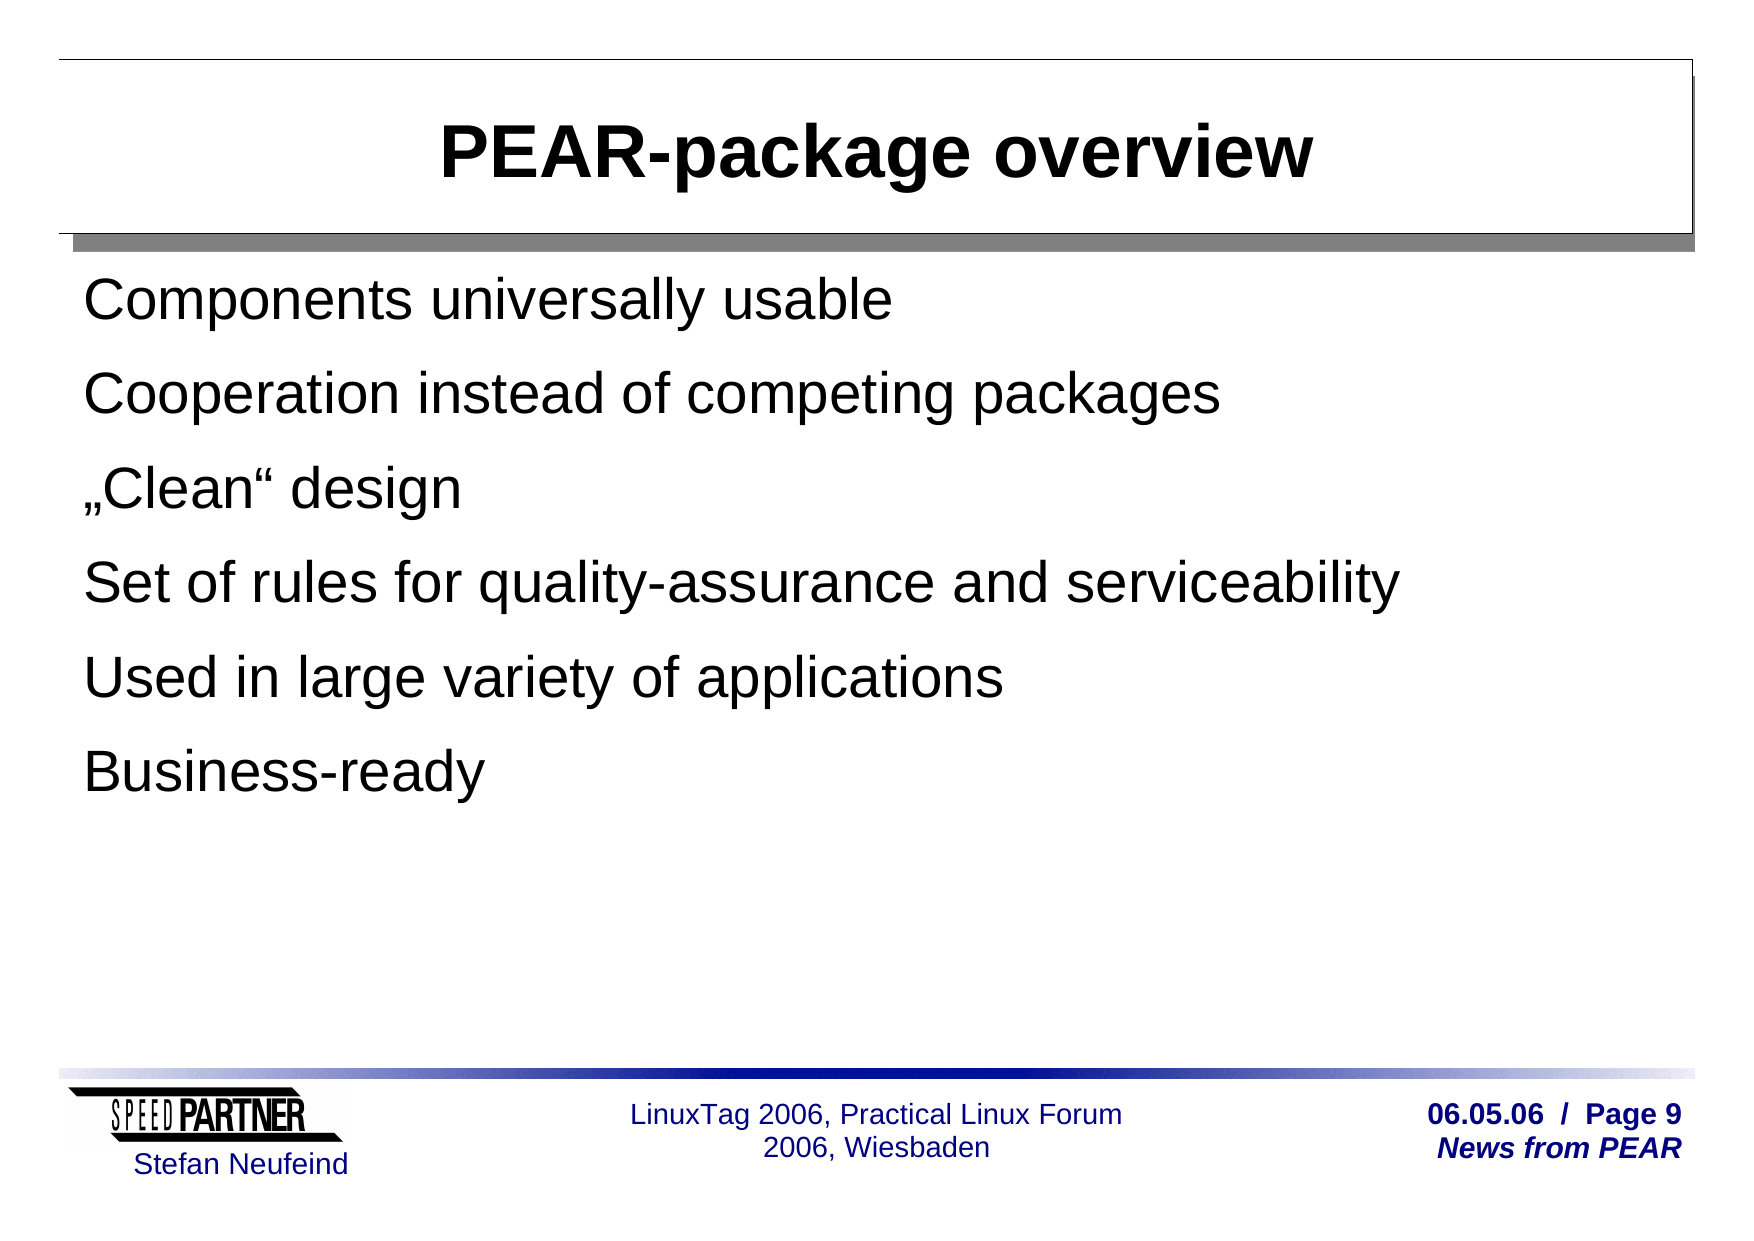

# PEAR-package overview
Components universally usable
Cooperation instead of competing packages
„Clean“ design
Set of rules for quality-assurance and serviceability
Used in large variety of applications
Business-ready